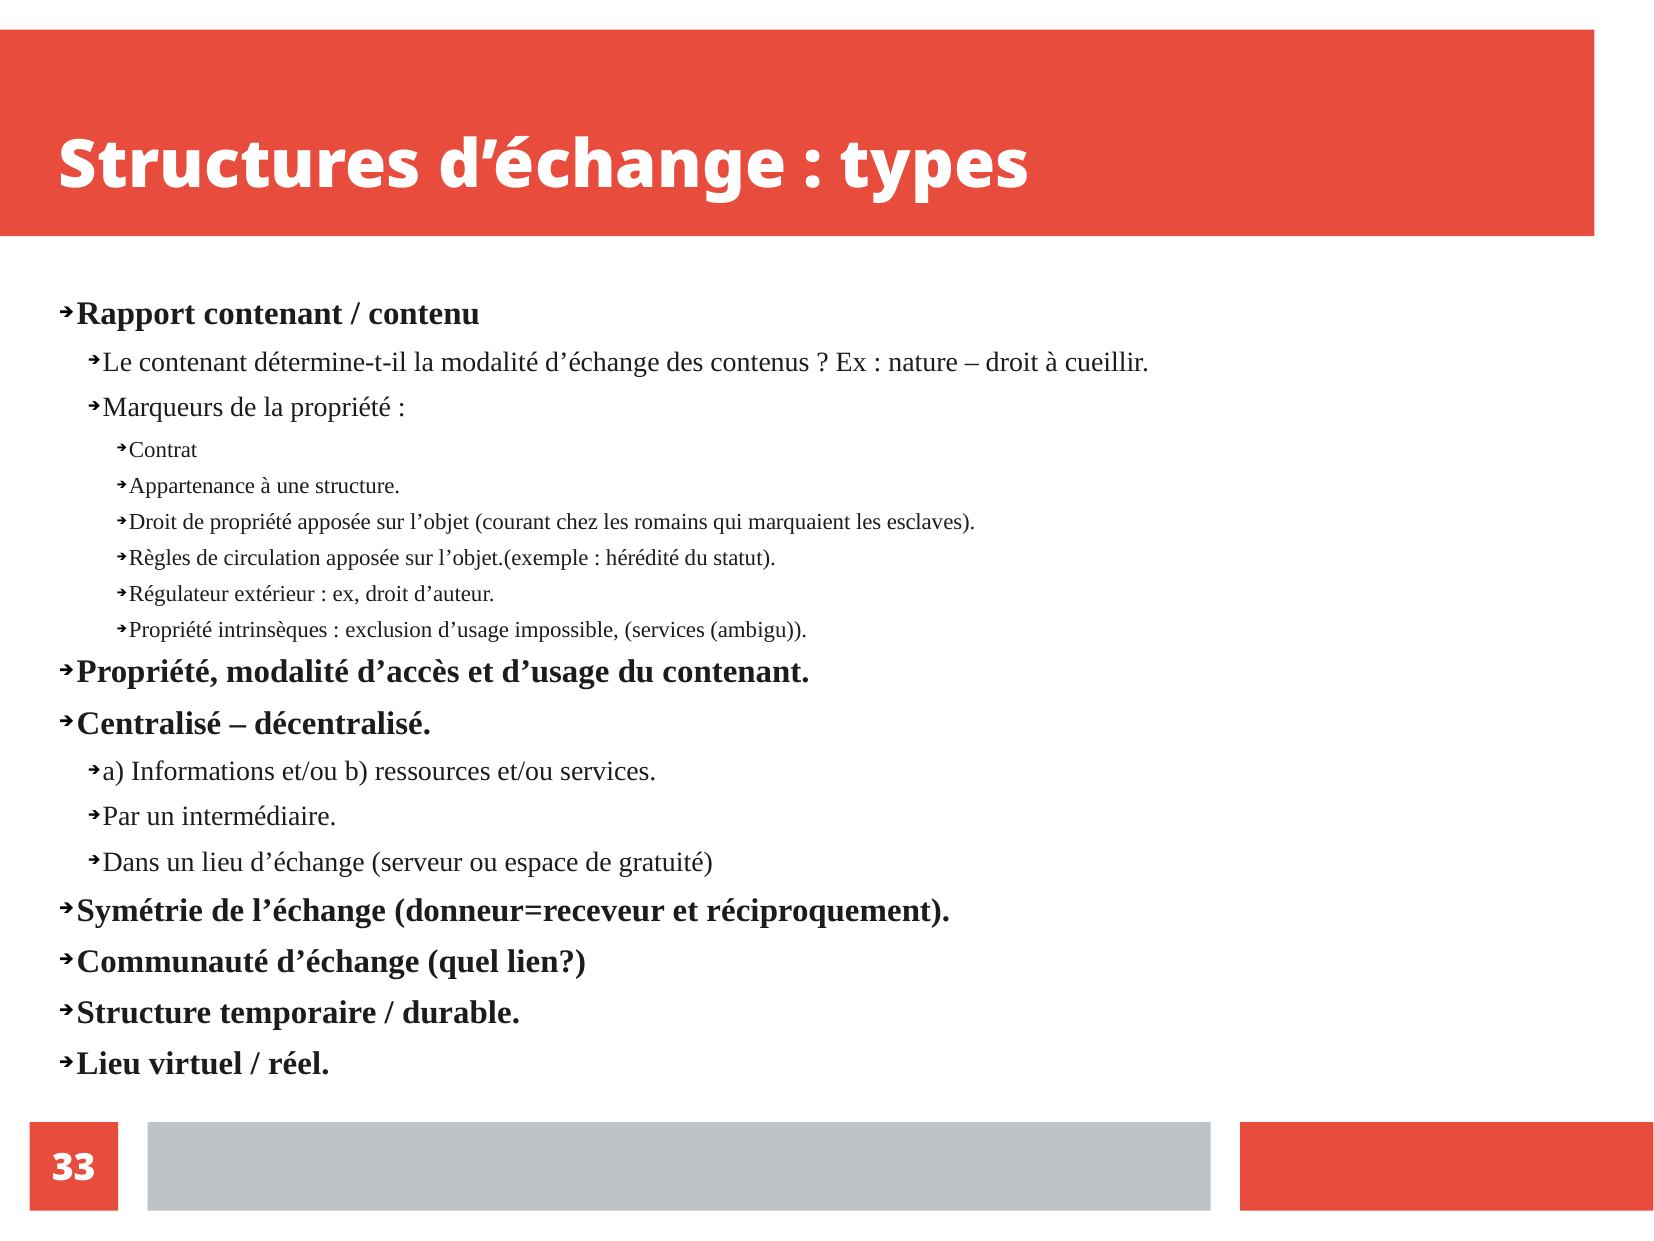

# Structures d’échange : types
 Rapport contenant / contenu
 Le contenant détermine-t-il la modalité d’échange des contenus ? Ex : nature – droit à cueillir.
 Marqueurs de la propriété :
 Contrat
 Appartenance à une structure.
 Droit de propriété apposée sur l’objet (courant chez les romains qui marquaient les esclaves).
 Règles de circulation apposée sur l’objet.(exemple : hérédité du statut).
 Régulateur extérieur : ex, droit d’auteur.
 Propriété intrinsèques : exclusion d’usage impossible, (services (ambigu)).
 Propriété, modalité d’accès et d’usage du contenant.
 Centralisé – décentralisé.
 a) Informations et/ou b) ressources et/ou services.
 Par un intermédiaire.
 Dans un lieu d’échange (serveur ou espace de gratuité)
 Symétrie de l’échange (donneur=receveur et réciproquement).
 Communauté d’échange (quel lien?)
 Structure temporaire / durable.
 Lieu virtuel / réel.
33